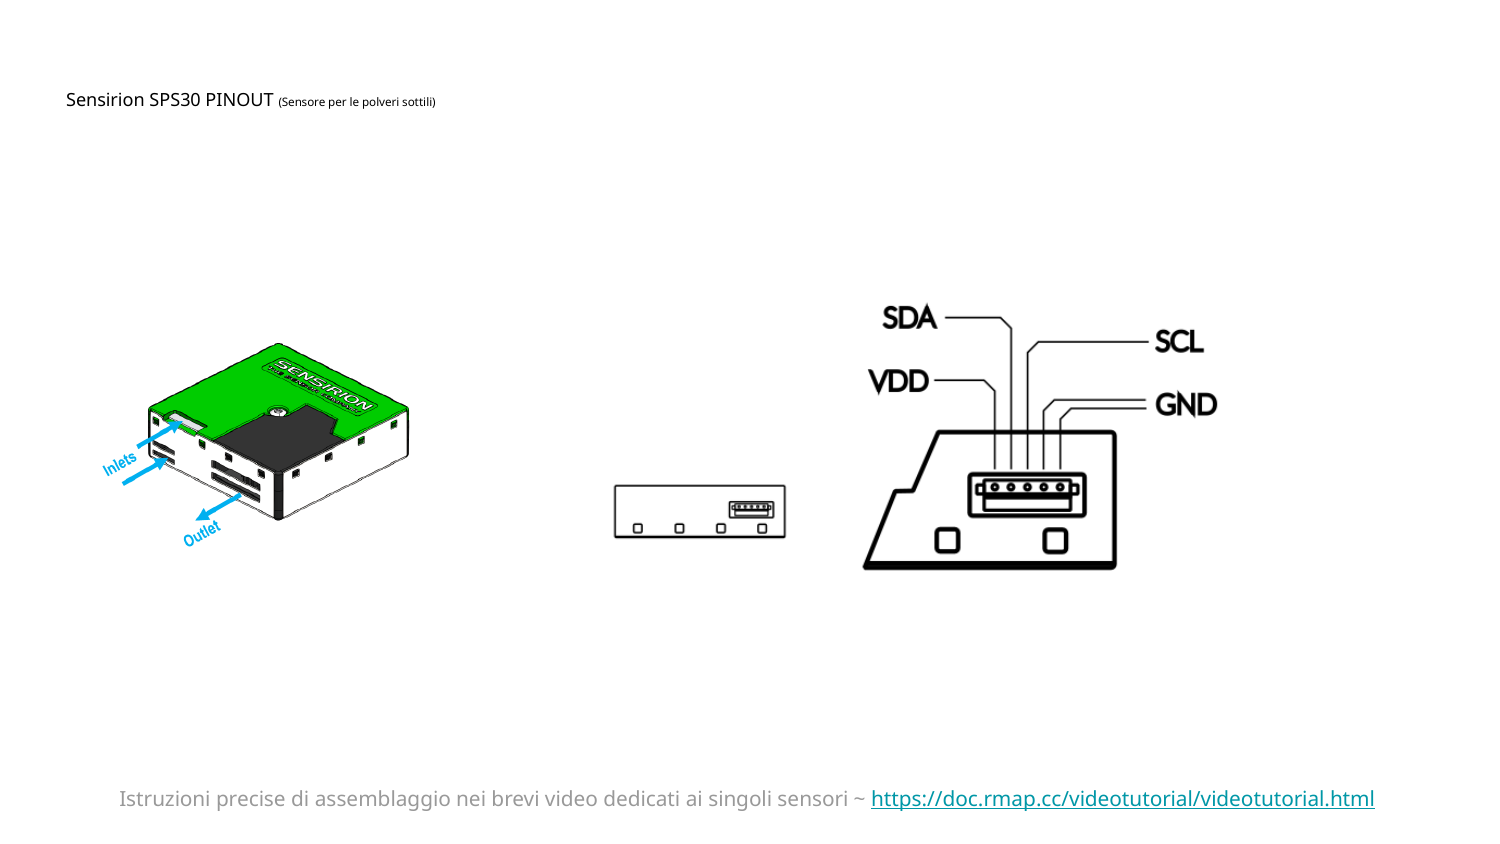

# Sensirion SPS30 PINOUT (Sensore per le polveri sottili)
Istruzioni precise di assemblaggio nei brevi video dedicati ai singoli sensori ~ https://doc.rmap.cc/videotutorial/videotutorial.html